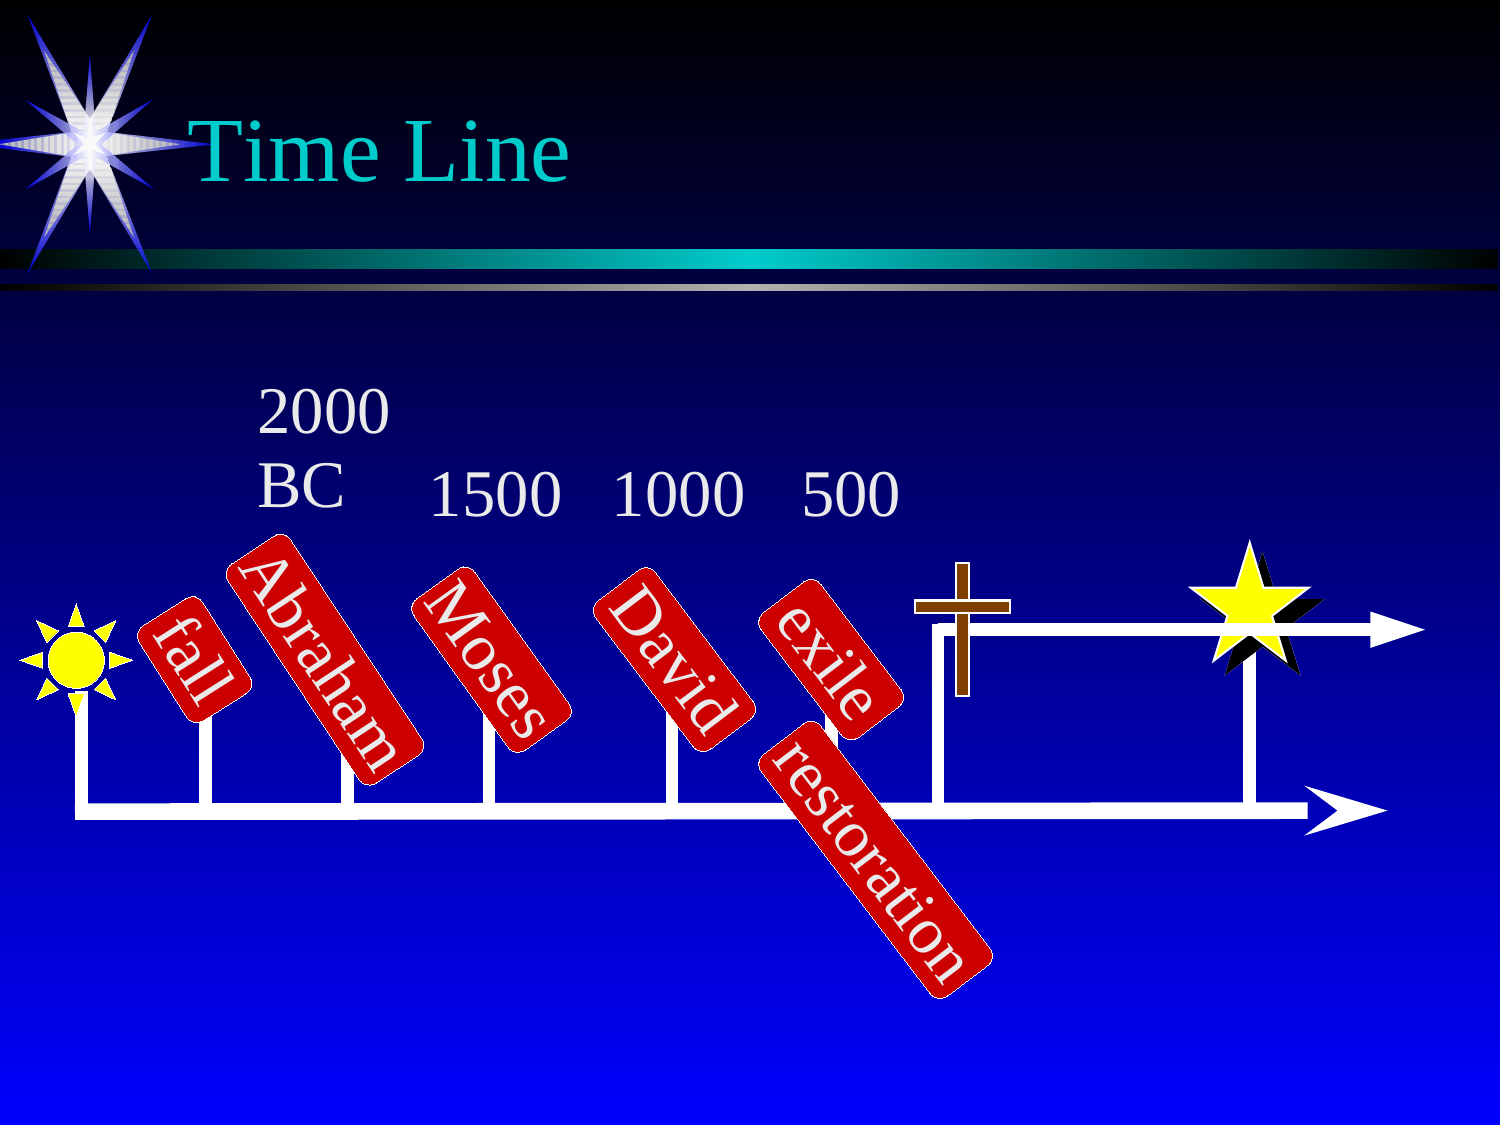

# Time Line
2000 BC
1500
1000
500
Abraham
Moses
David
fall
exile
restoration